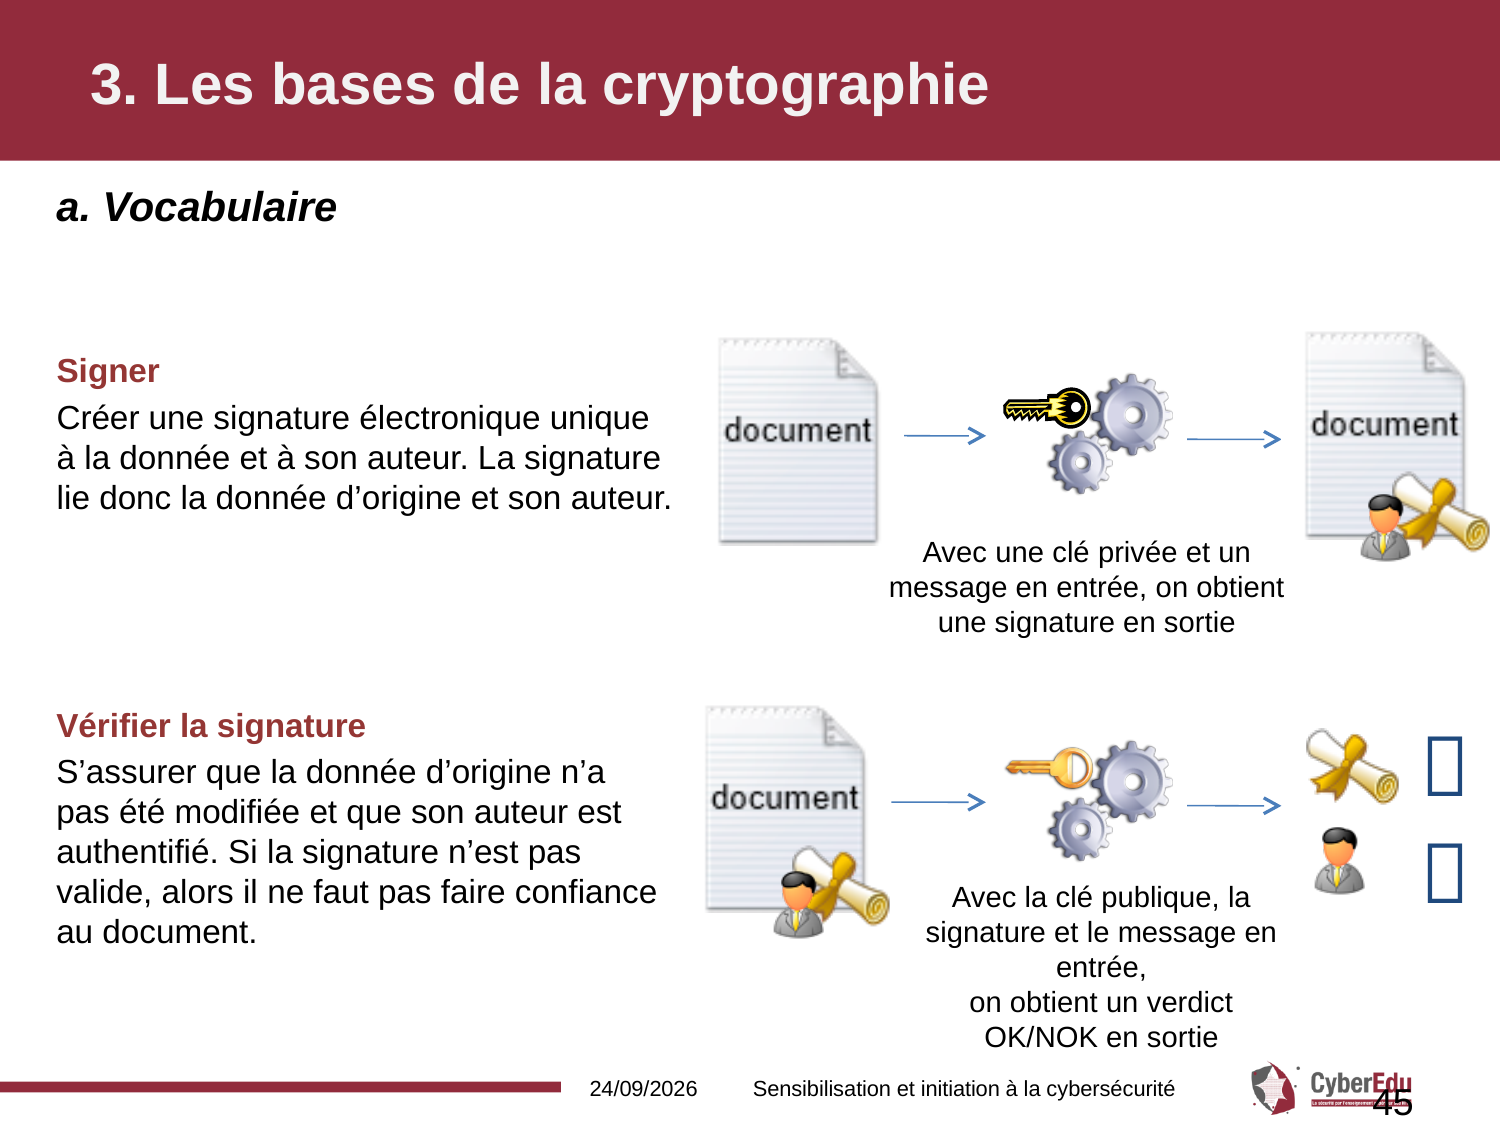

# 3. Les bases de la cryptographie
a. Vocabulaire
Signer
Créer une signature électronique unique à la donnée et à son auteur. La signature lie donc la donnée d’origine et son auteur.
Avec une clé privée et un message en entrée, on obtient une signature en sortie
Vérifier la signature
S’assurer que la donnée d’origine n’a pas été modifiée et que son auteur est authentifié. Si la signature n’est pas valide, alors il ne faut pas faire confiance au document.


Avec la clé publique, la signature et le message en entrée,
on obtient un verdict
OK/NOK en sortie
Sensibilisation et initiation à la cybersécurité